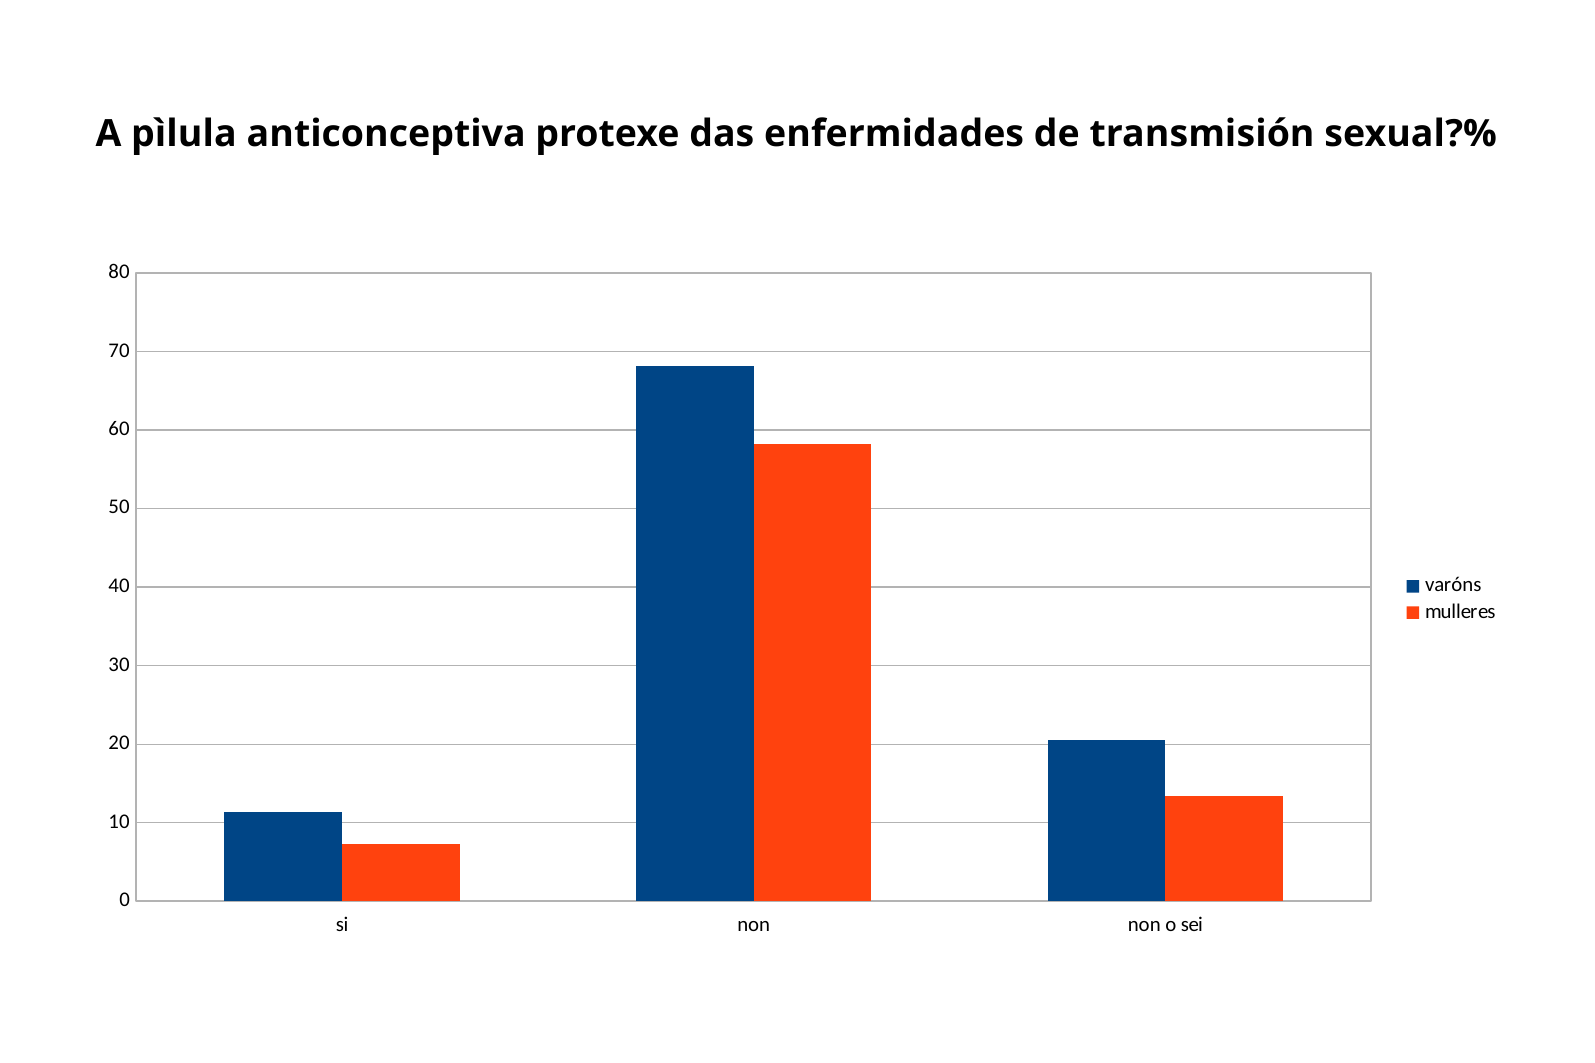

# A pìlula anticonceptiva protexe das enfermidades de transmisión sexual?%
### Chart
| Category | varóns | mulleres |
|---|---|---|
| si | 11.36 | 7.27 |
| non | 68.18 | 58.2 |
| non o sei | 20.45 | 13.36 |